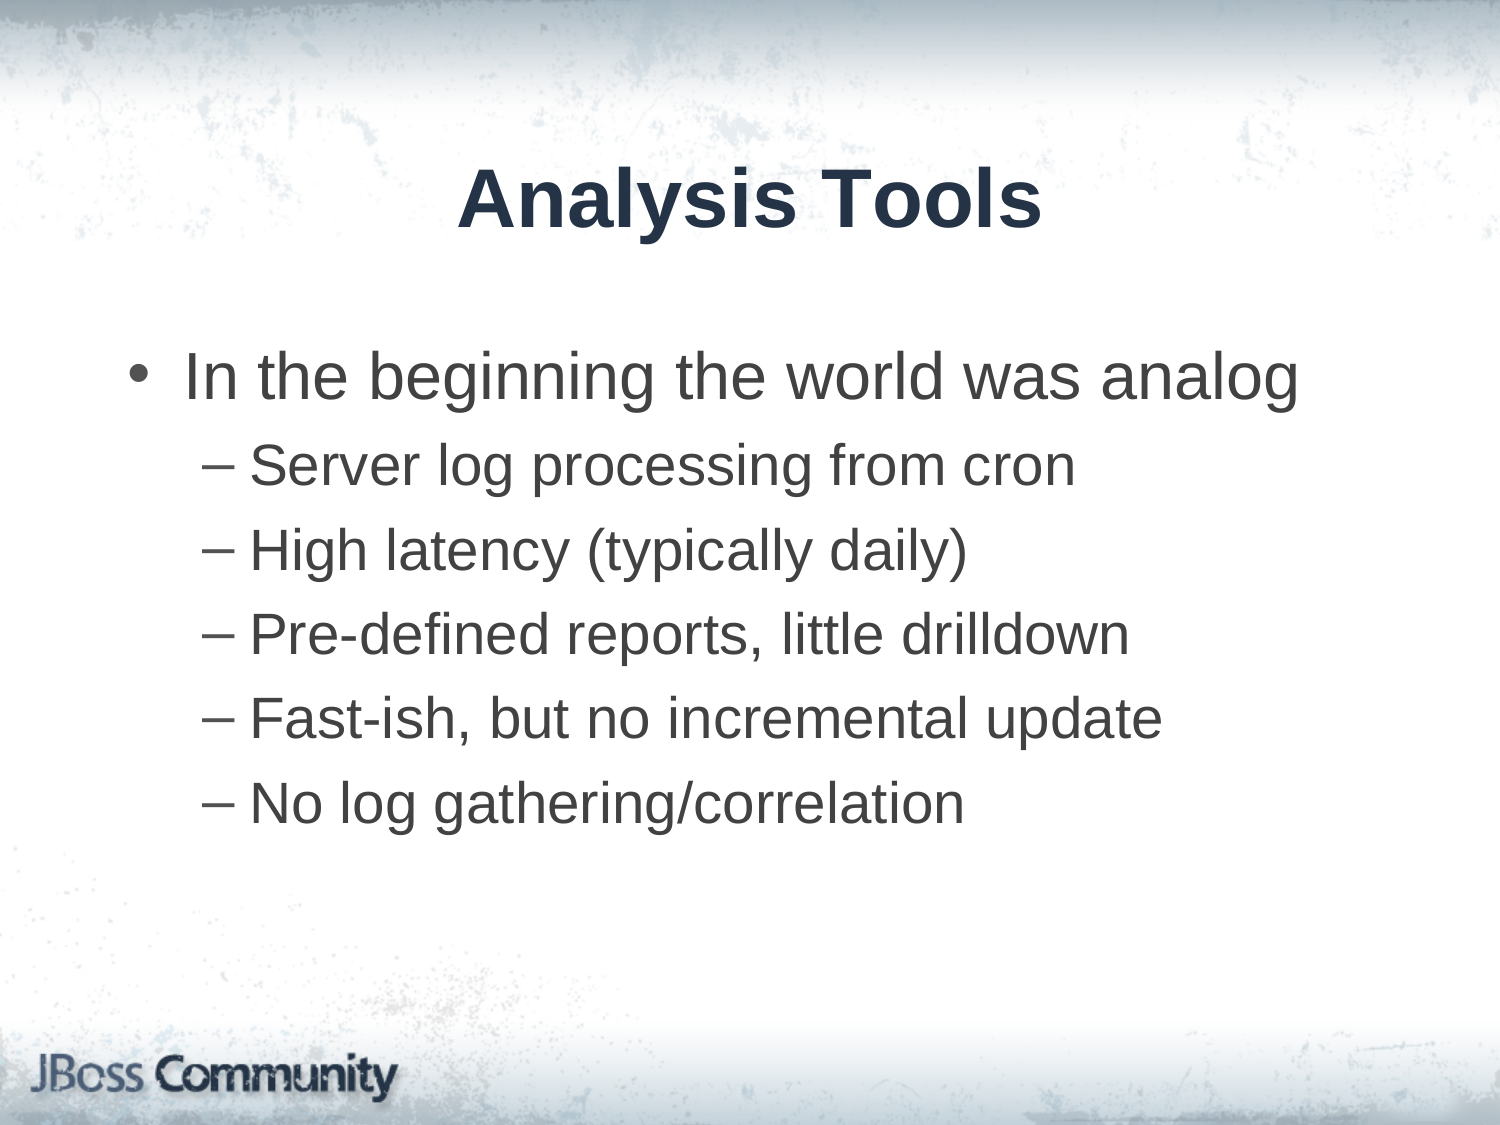

# Analysis Tools
In the beginning the world was analog
Server log processing from cron
High latency (typically daily)
Pre-defined reports, little drilldown
Fast-ish, but no incremental update
No log gathering/correlation